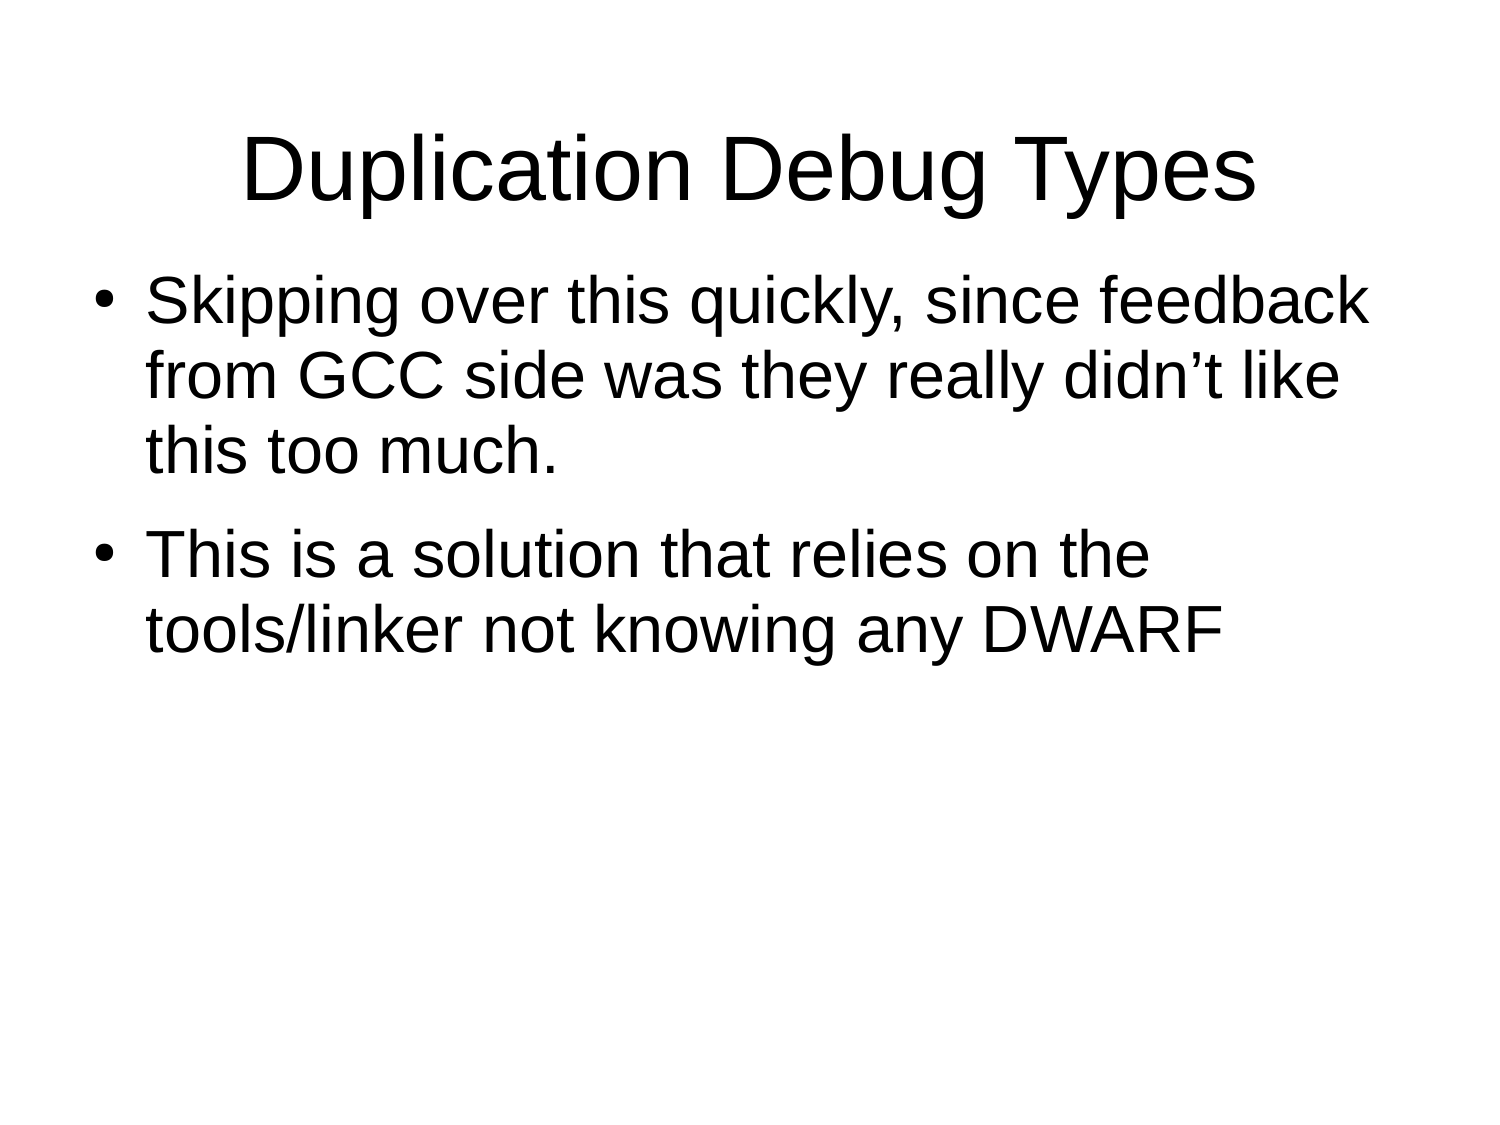

# Duplication Debug Types
Skipping over this quickly, since feedback from GCC side was they really didn’t like this too much.
This is a solution that relies on the tools/linker not knowing any DWARF